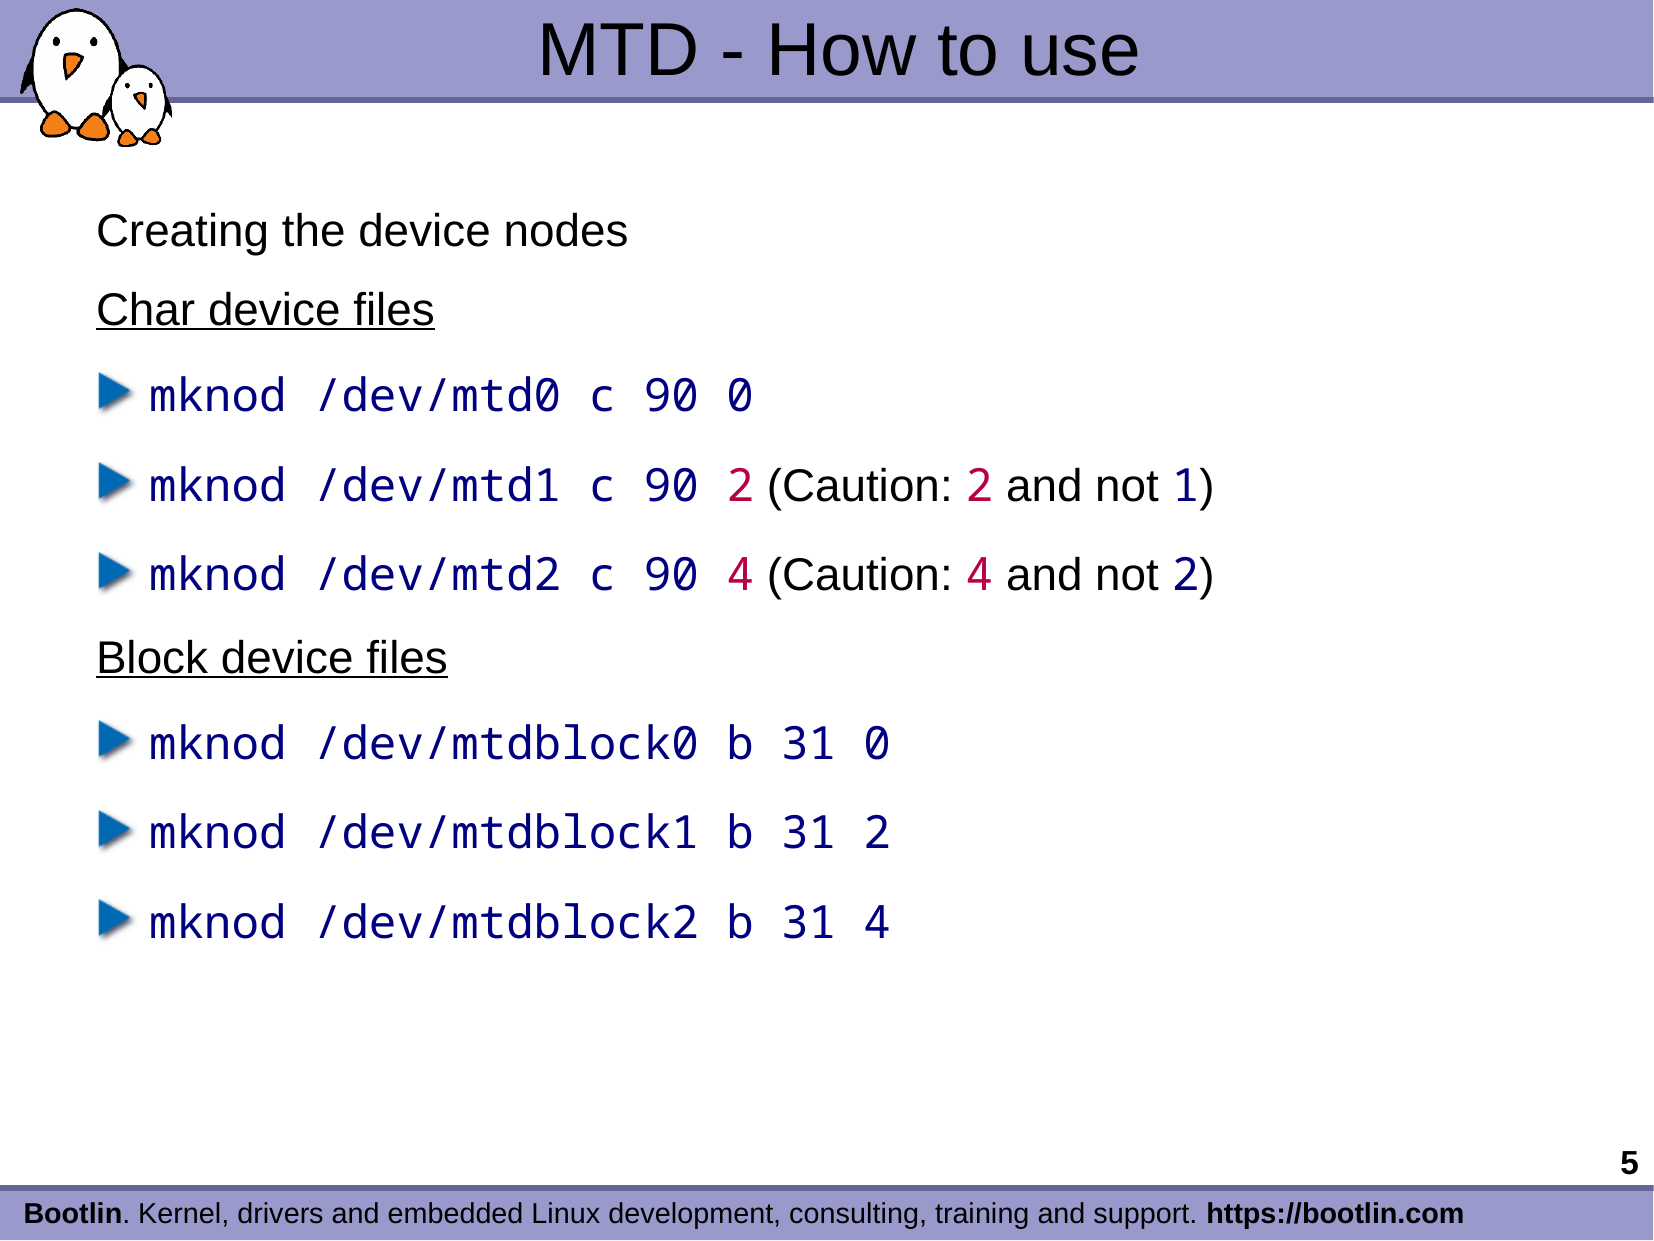

# MTD - How to use
Creating the device nodes
Char device files
mknod /dev/mtd0 c 90 0
mknod /dev/mtd1 c 90 2 (Caution: 2 and not 1)
mknod /dev/mtd2 c 90 4 (Caution: 4 and not 2)
Block device files
mknod /dev/mtdblock0 b 31 0
mknod /dev/mtdblock1 b 31 2
mknod /dev/mtdblock2 b 31 4